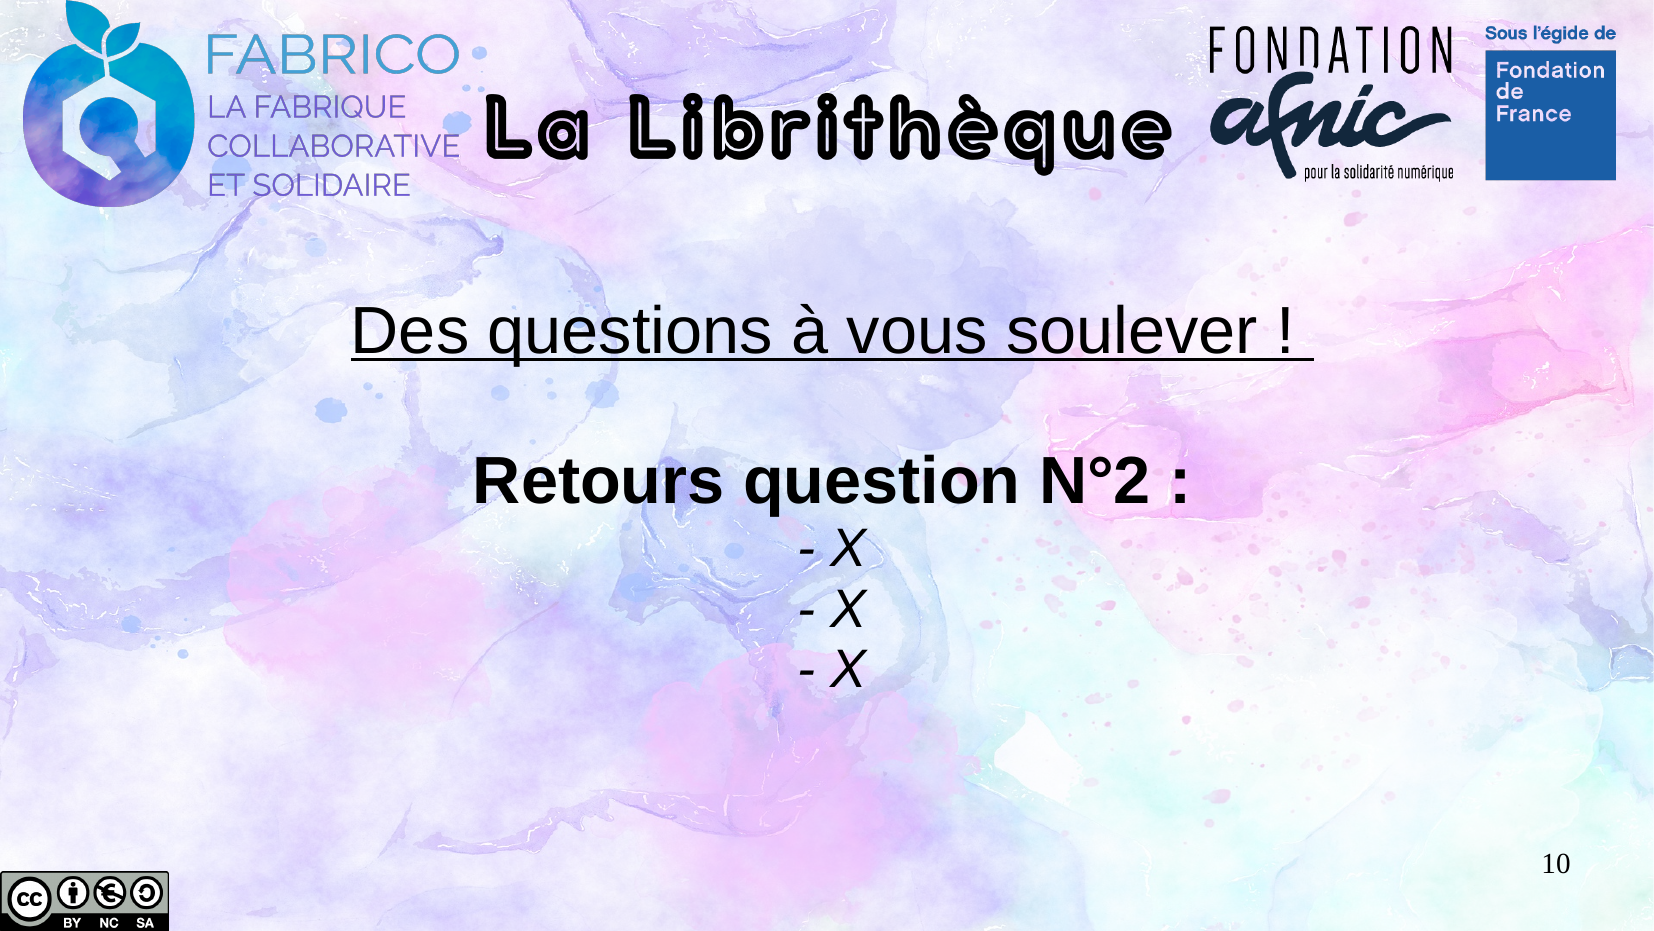

# Des questions à vous soulever !
Retours question N°2 :
- X
- X
- X
10